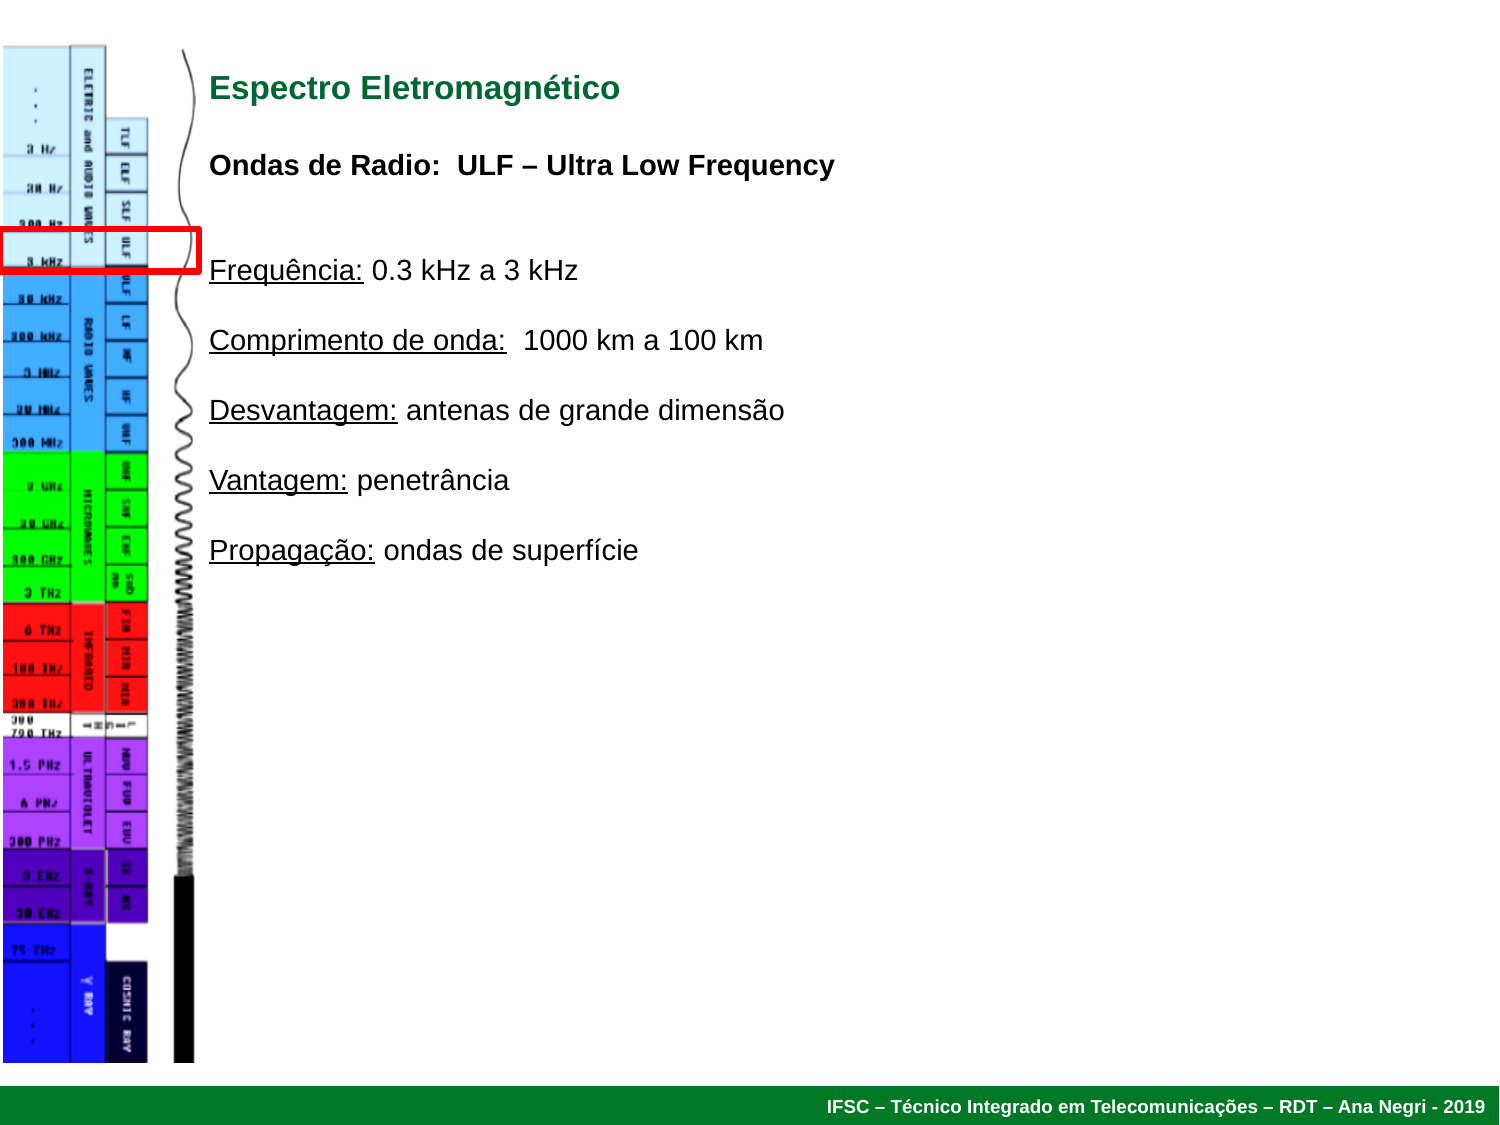

Espectro Eletromagnético
Ondas de Radio: ULF – Ultra Low Frequency
Frequência: 0.3 kHz a 3 kHz
Comprimento de onda: 1000 km a 100 km
Desvantagem: antenas de grande dimensão
Vantagem: penetrância
Propagação: ondas de superfície
ção
IFSC – Técnico Integrado em Telecomunicações – RDT – Ana Negri - 2019